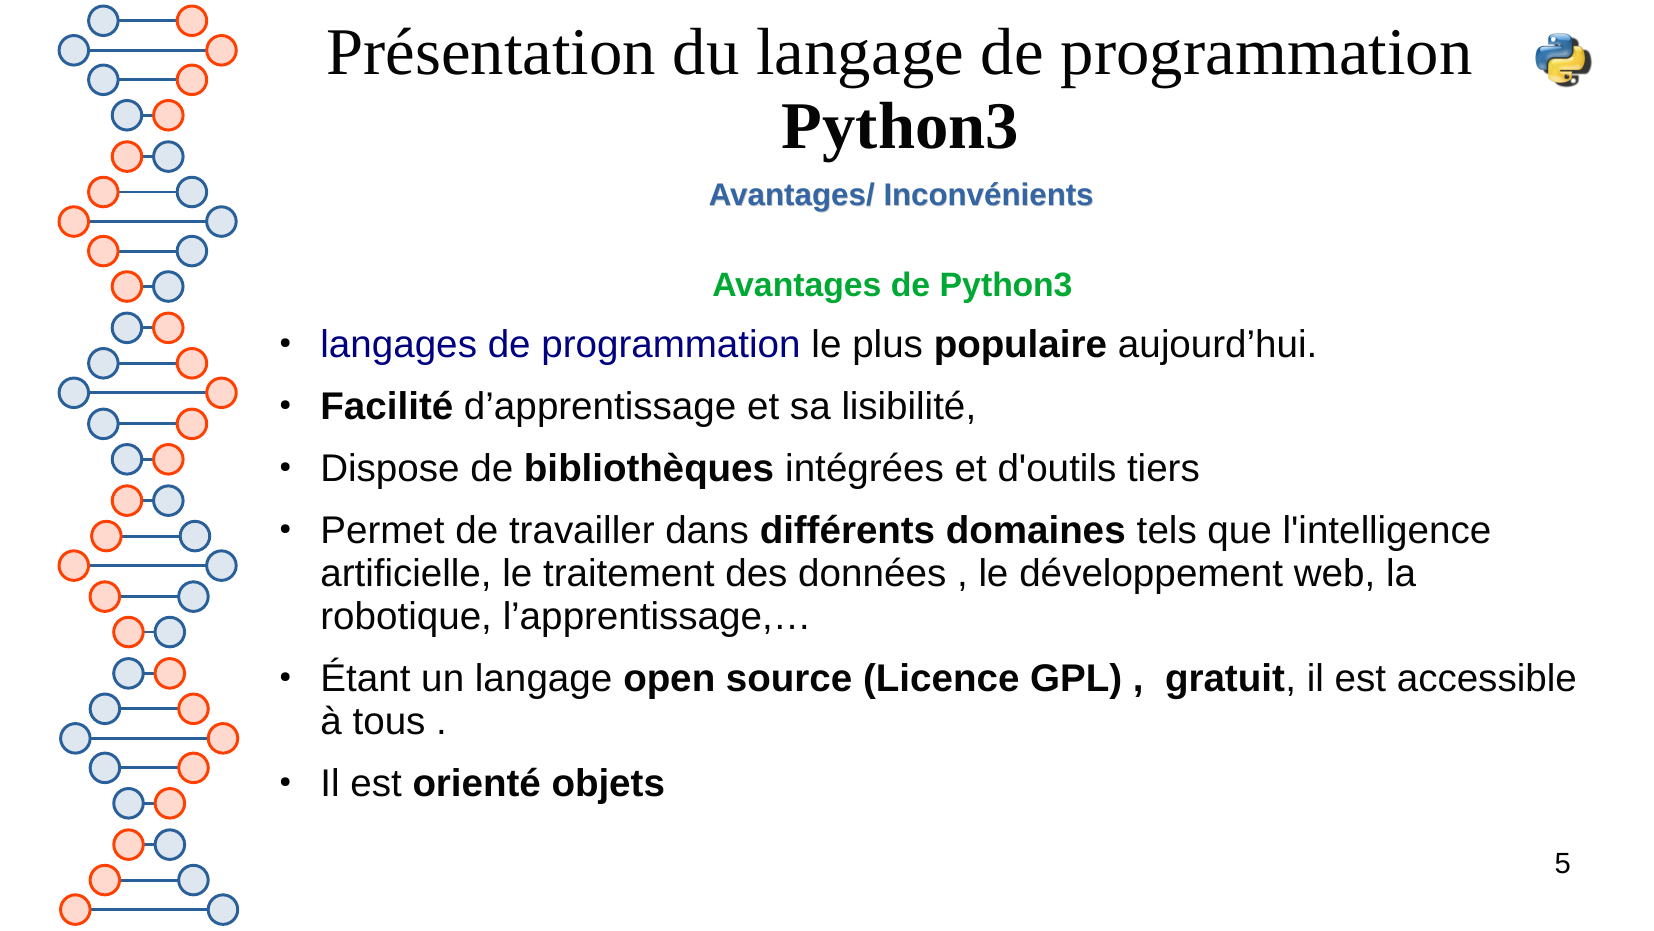

Présentation du langage de programmation Python3
Avantages/ Inconvénients
# Avantages de Python3
langages de programmation le plus populaire aujourd’hui.
Facilité d’apprentissage et sa lisibilité,
Dispose de bibliothèques intégrées et d'outils tiers
Permet de travailler dans différents domaines tels que l'intelligence artificielle, le traitement des données , le développement web, la robotique, l’apprentissage,…
Étant un langage open source (Licence GPL) , gratuit, il est accessible à tous .
Il est orienté objets
5